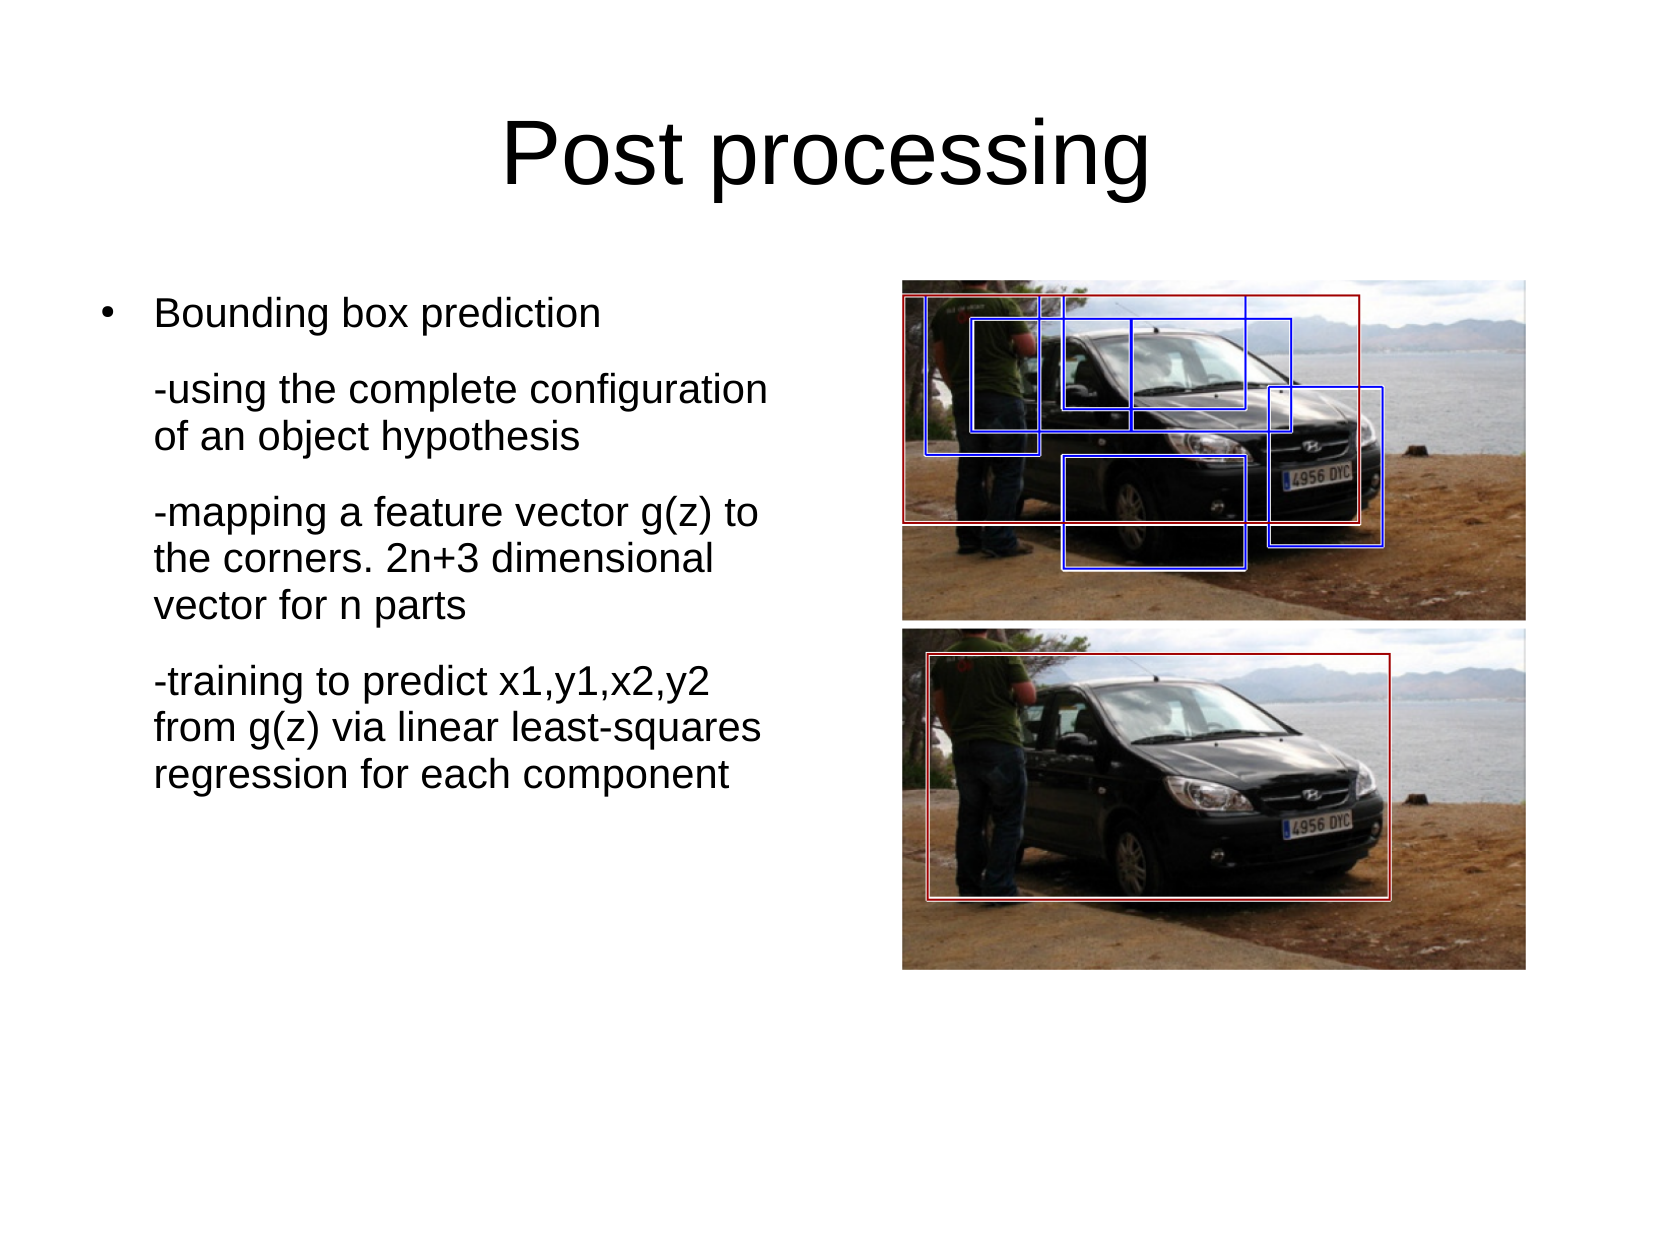

# Post processing
Bounding box prediction
-using the complete configuration of an object hypothesis
-mapping a feature vector g(z) to the corners. 2n+3 dimensional vector for n parts
-training to predict x1,y1,x2,y2 from g(z) via linear least-squares regression for each component